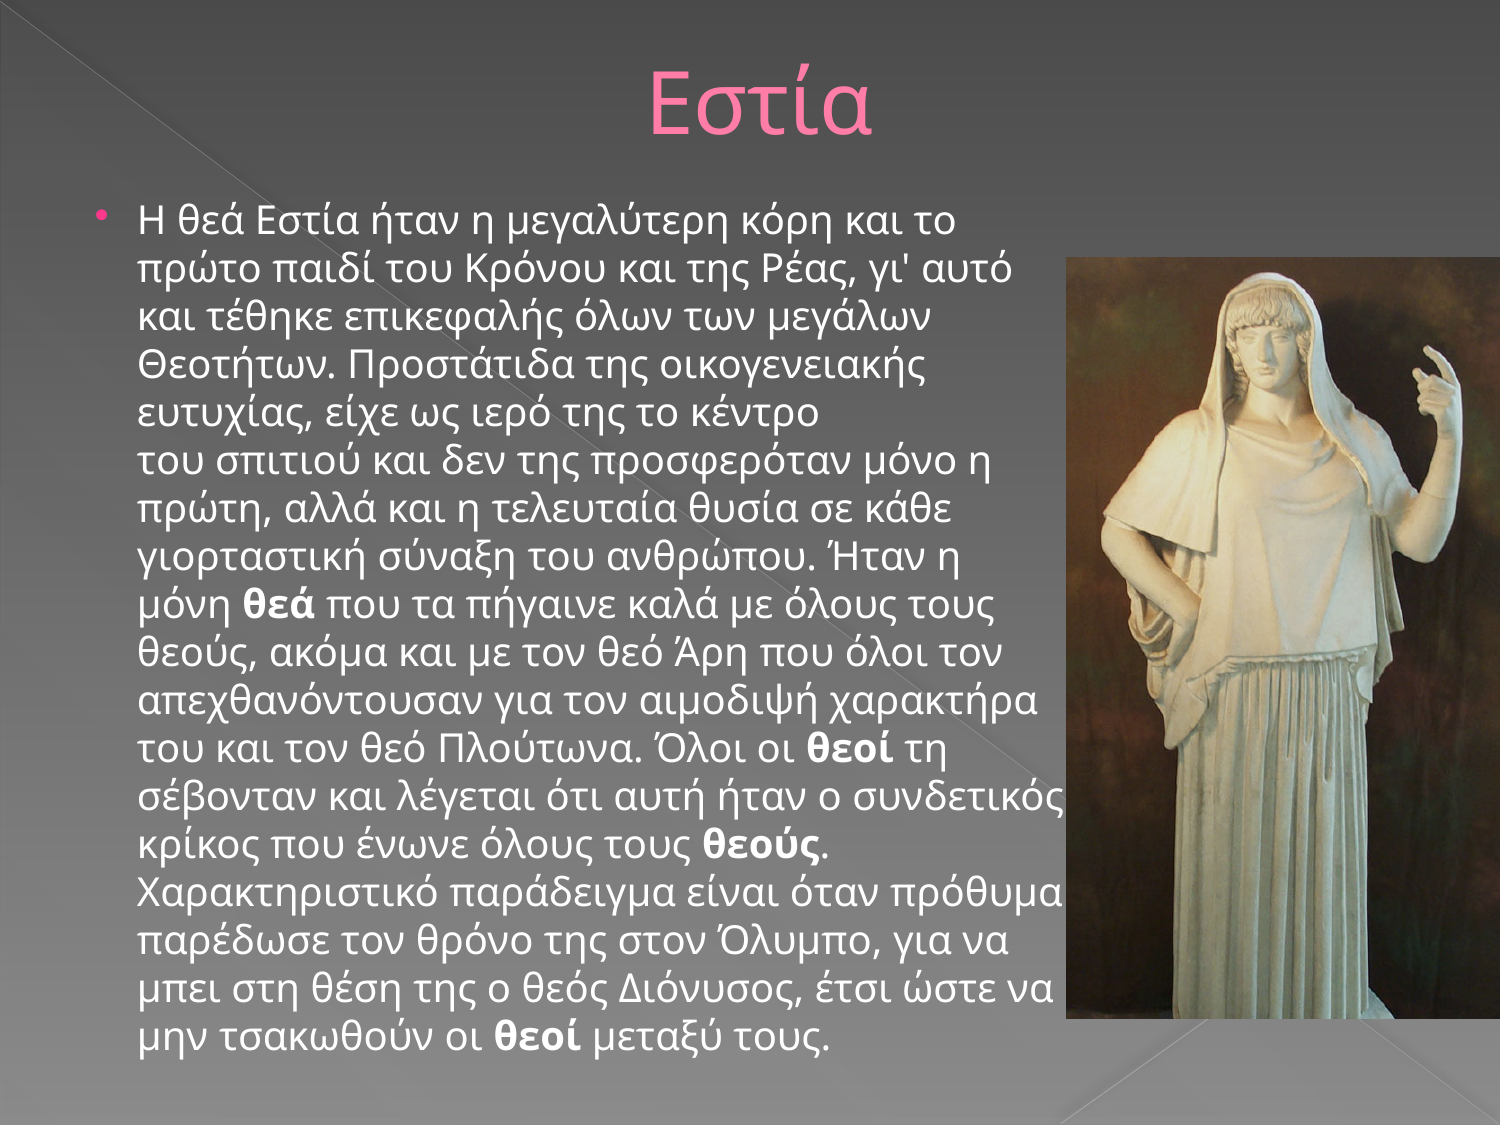

# Εστία
Η θεά Εστία ήταν η μεγαλύτερη κόρη και το πρώτο παιδί του Κρόνου και της Ρέας, γι' αυτό και τέθηκε επικεφαλής όλων των μεγάλων Θεοτήτων. Προστάτιδα της οικογενειακής ευτυχίας, είχε ως ιερό της το κέντρο του σπιτιού και δεν της προσφερόταν μόνο η πρώτη, αλλά και η τελευταία θυσία σε κάθε γιορταστική σύναξη του ανθρώπου. Ήταν η μόνη θεά που τα πήγαινε καλά με όλους τους θεούς, ακόμα και με τον θεό Άρη που όλοι τον απεχθανόντουσαν για τον αιμοδιψή χαρακτήρα του και τον θεό Πλούτωνα. Όλοι οι θεοί τη σέβονταν και λέγεται ότι αυτή ήταν ο συνδετικός κρίκος που ένωνε όλους τους θεούς. Χαρακτηριστικό παράδειγμα είναι όταν πρόθυμα παρέδωσε τον θρόνο της στον Όλυμπο, για να μπει στη θέση της ο θεός Διόνυσος, έτσι ώστε να μην τσακωθούν οι θεοί μεταξύ τους.